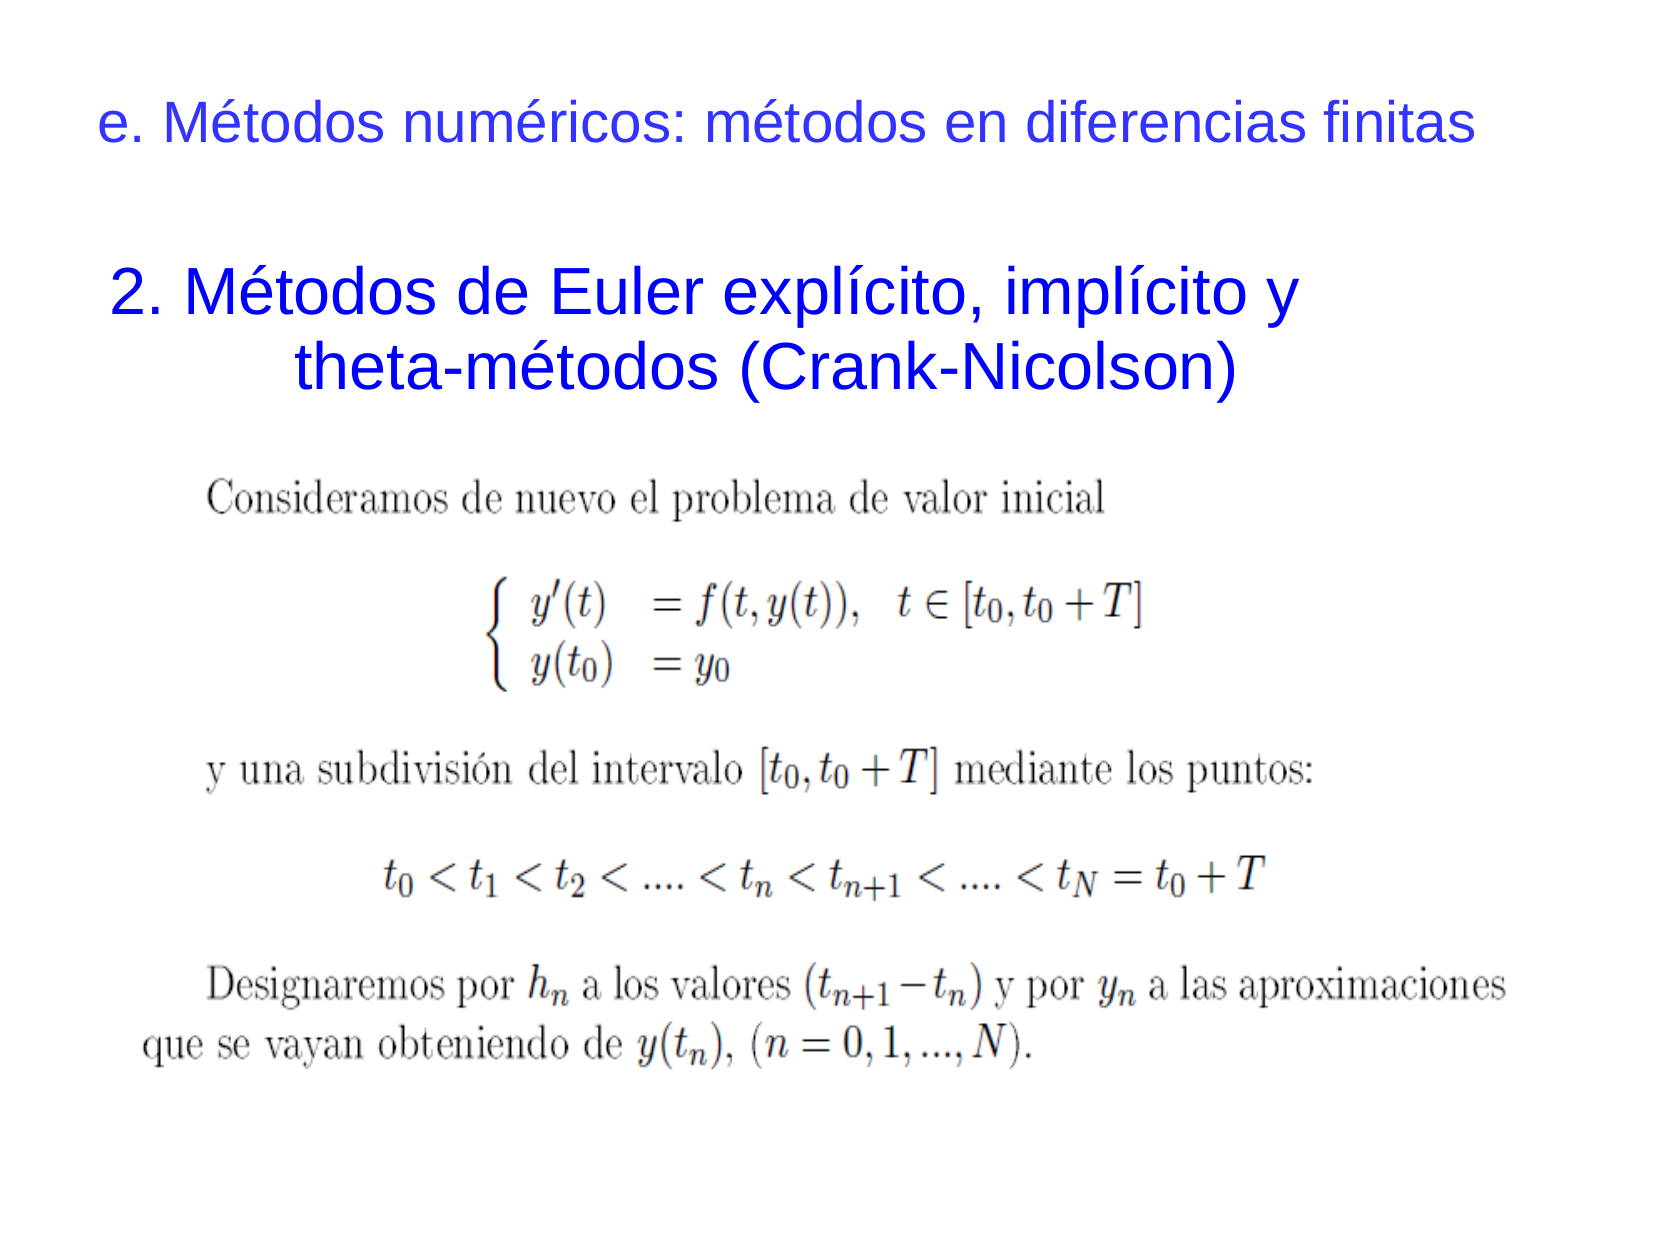

e. Métodos numéricos: métodos en diferencias finitas
2. Métodos de Euler explícito, implícito y
 theta-métodos (Crank-Nicolson)